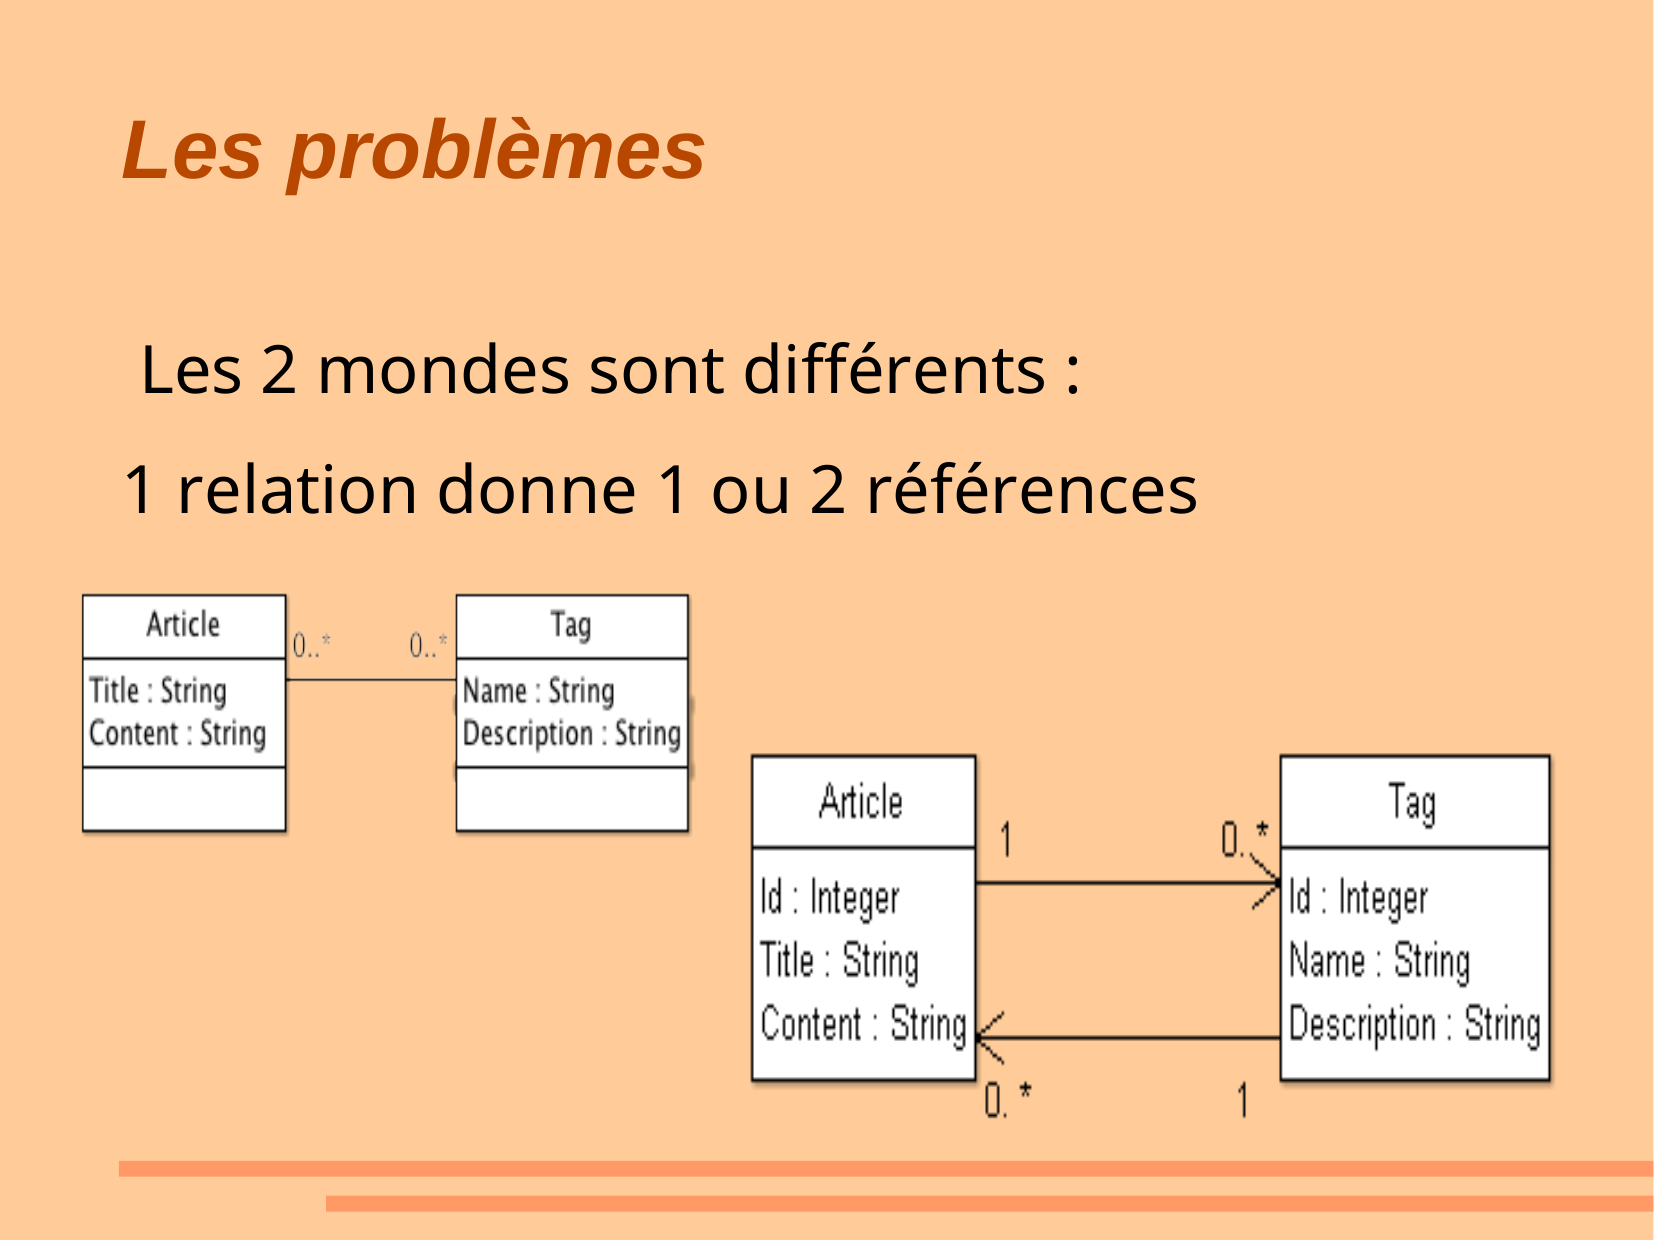

# Les problèmes
Les 2 mondes sont différents :
1 relation donne 1 ou 2 références